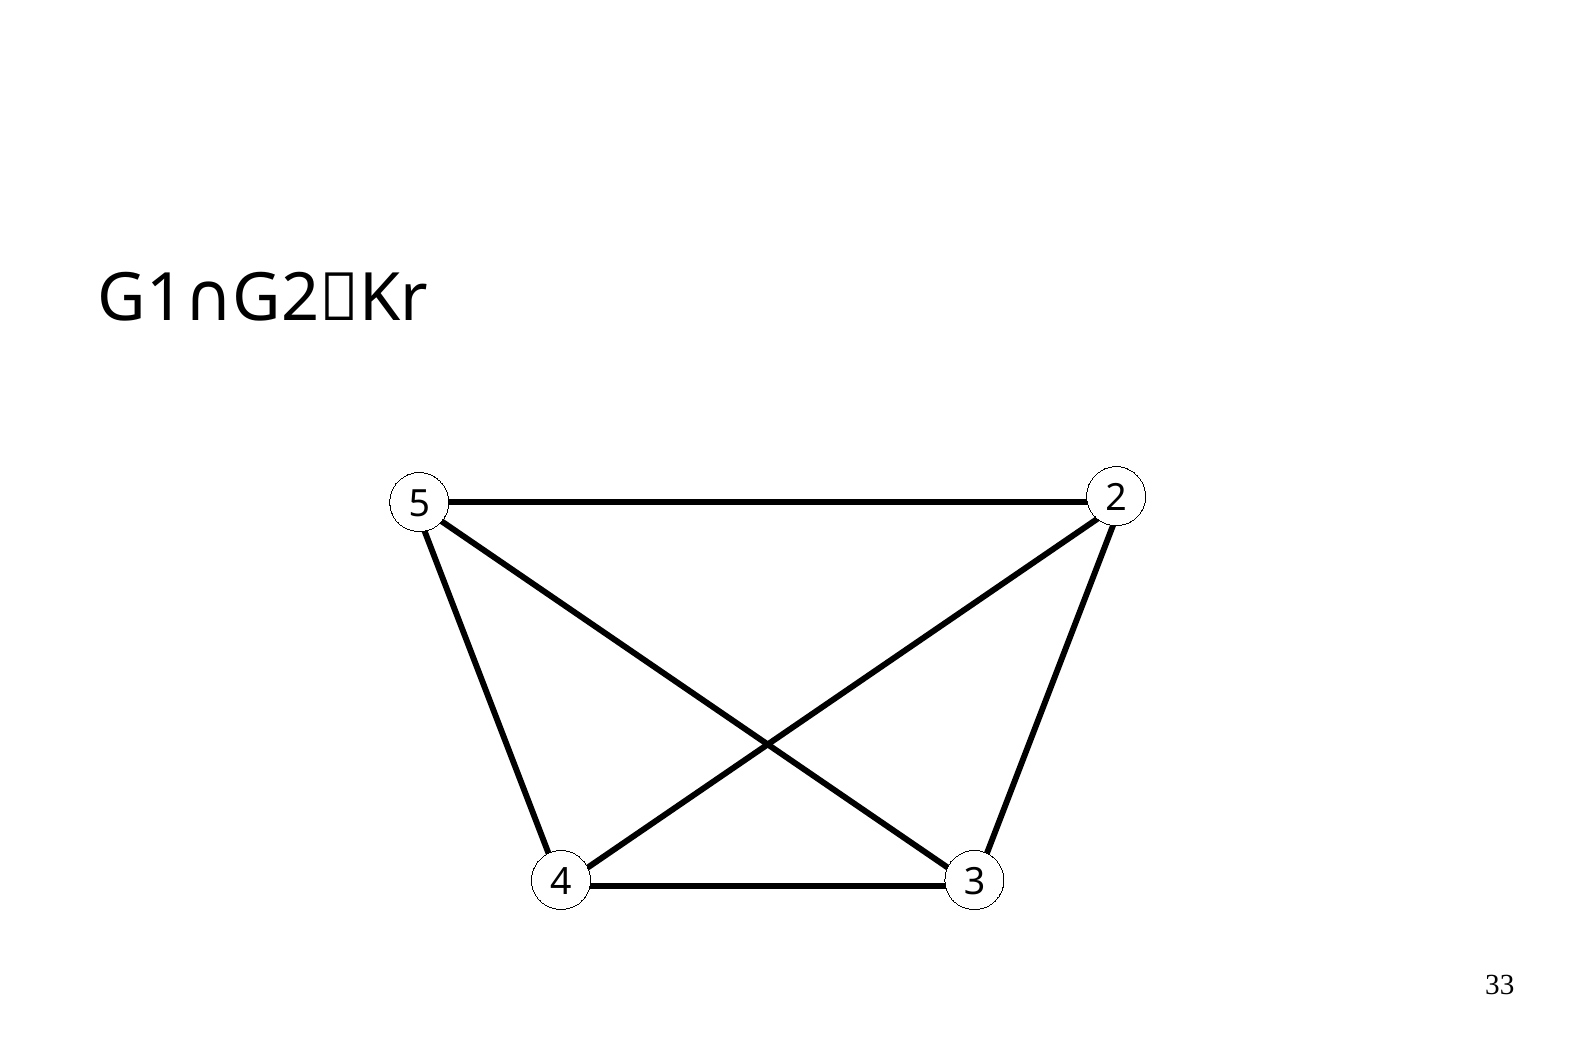

#
G1∩G2～Kr
2
5
4
3
33